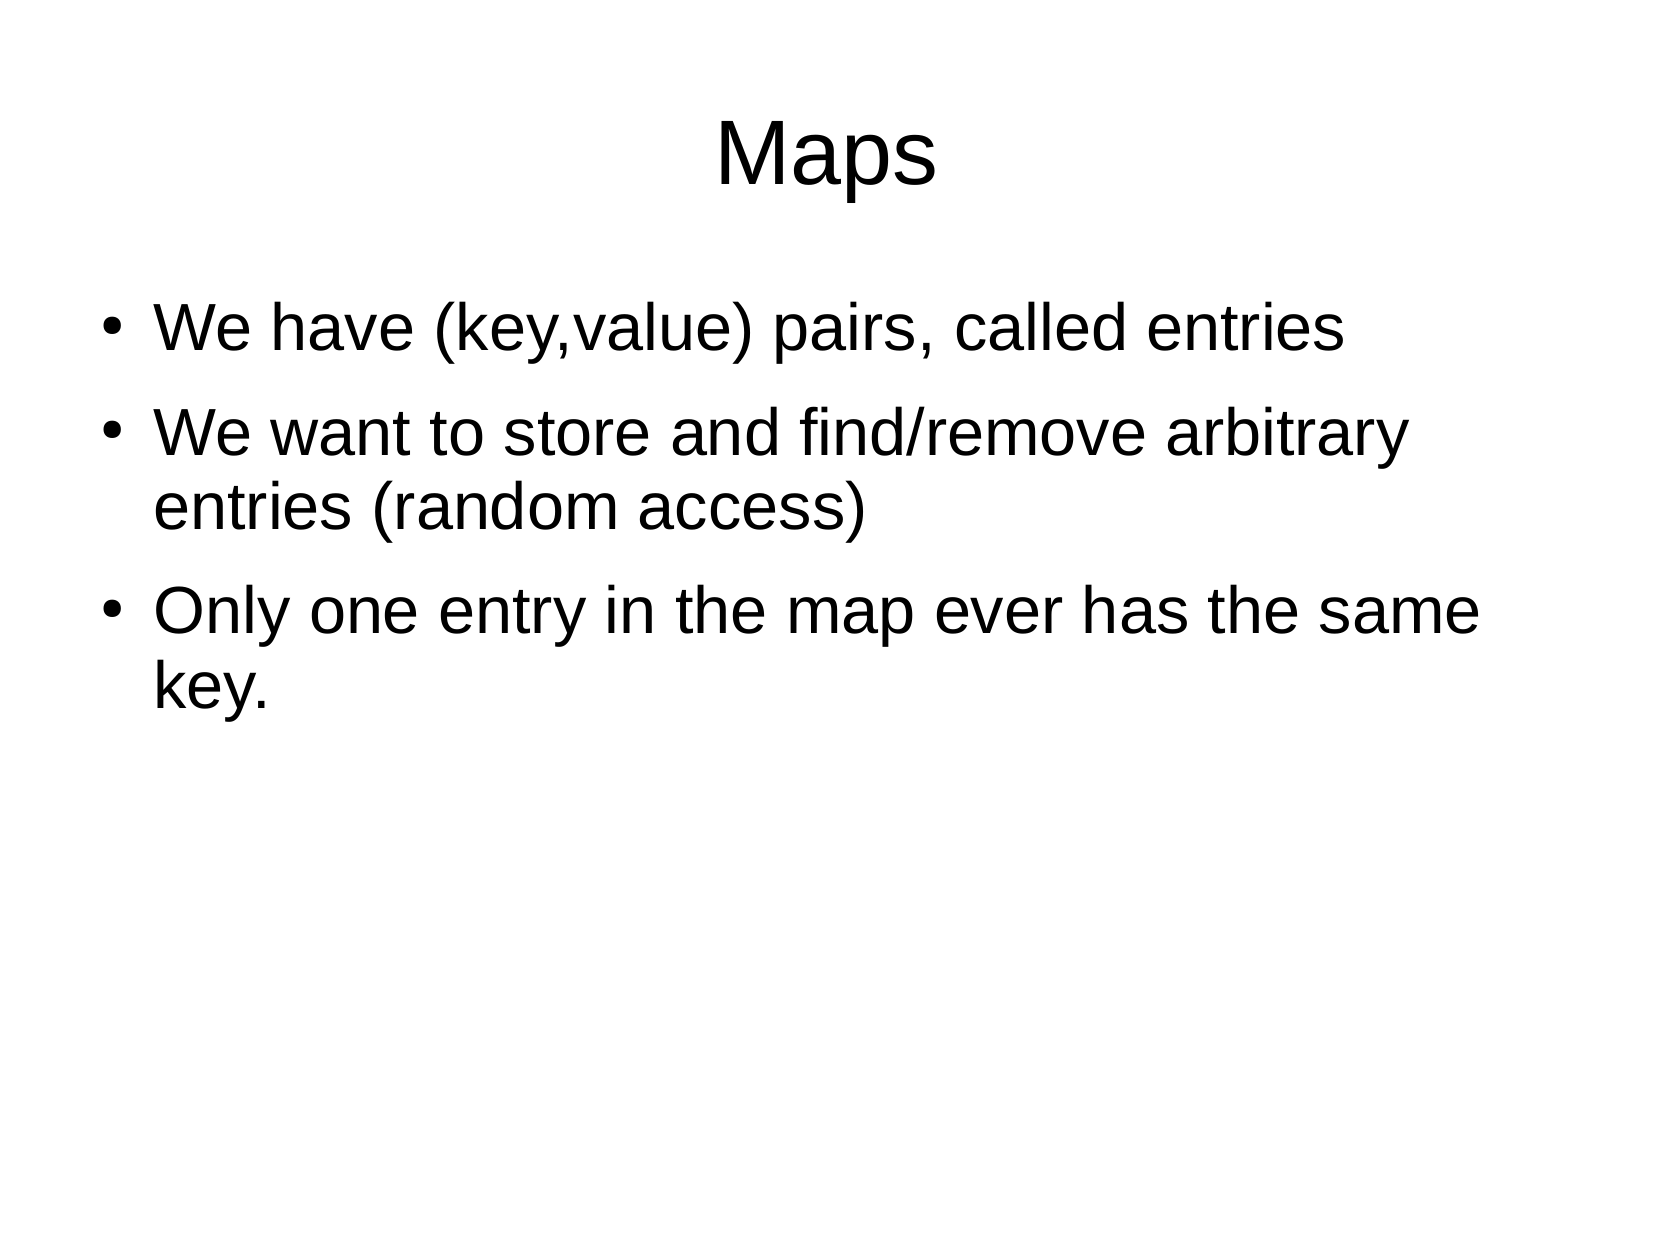

# Maps
We have (key,value) pairs, called entries
We want to store and find/remove arbitrary entries (random access)
Only one entry in the map ever has the same key.